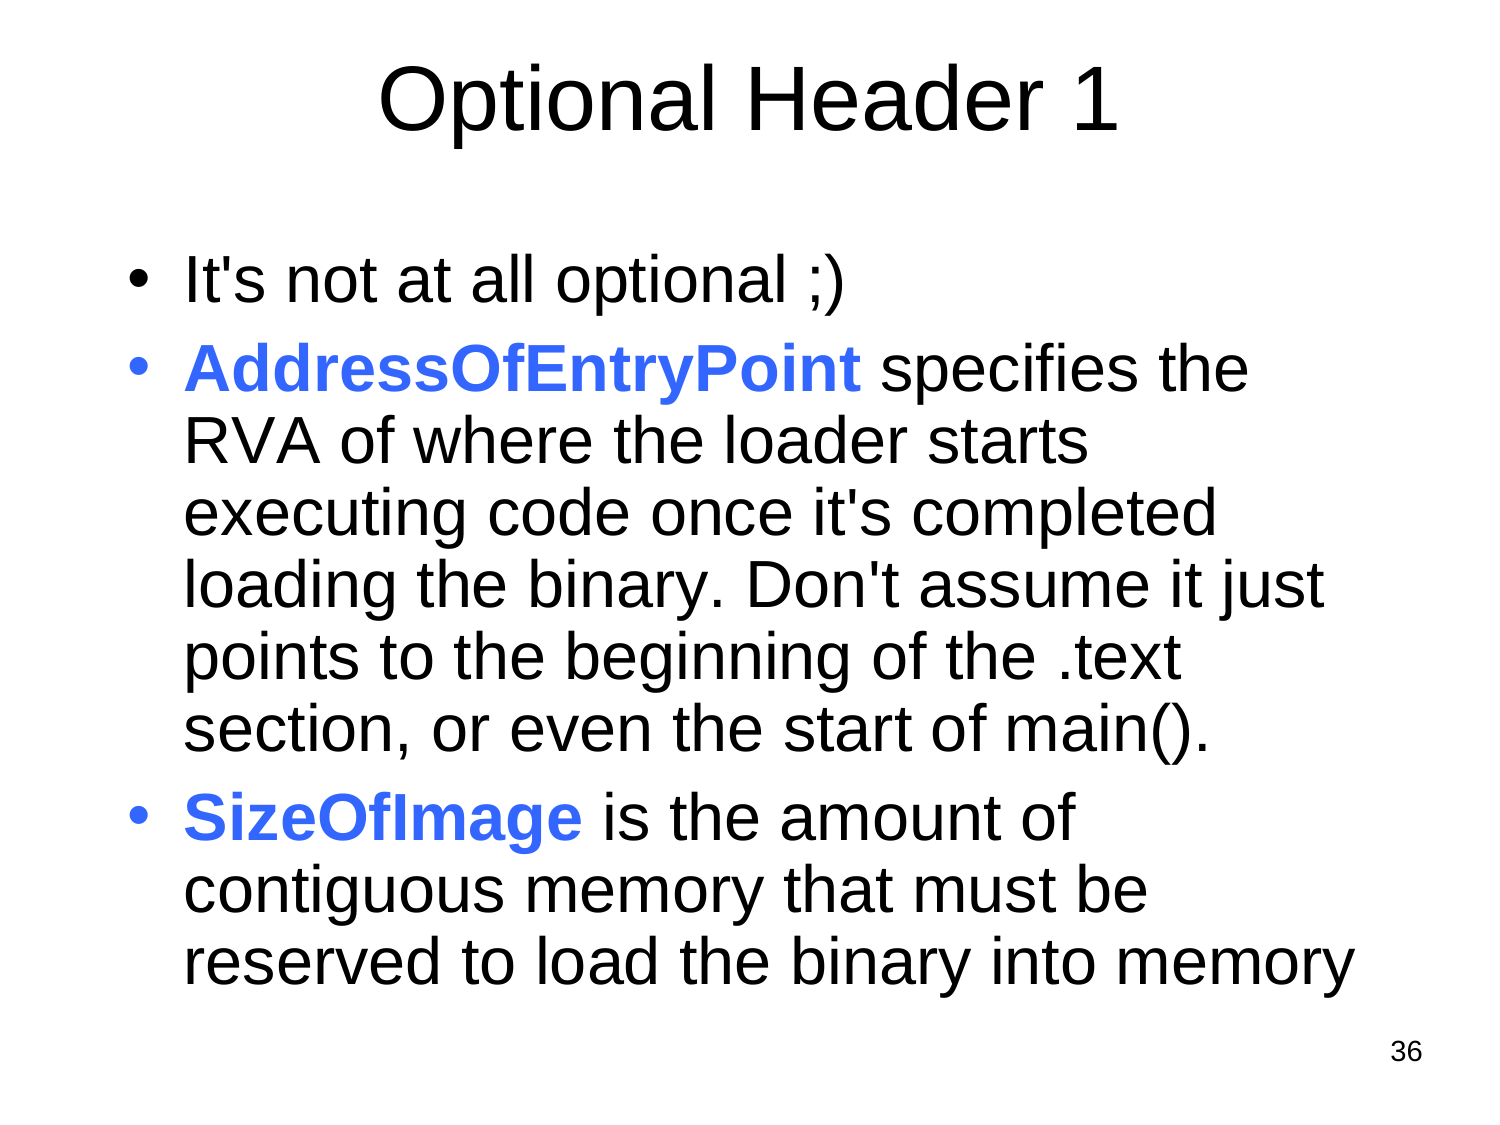

# Optional Header 1
It's not at all optional ;)
AddressOfEntryPoint specifies the RVA of where the loader starts executing code once it's completed loading the binary. Don't assume it just points to the beginning of the .text section, or even the start of main().
SizeOfImage is the amount of contiguous memory that must be reserved to load the binary into memory